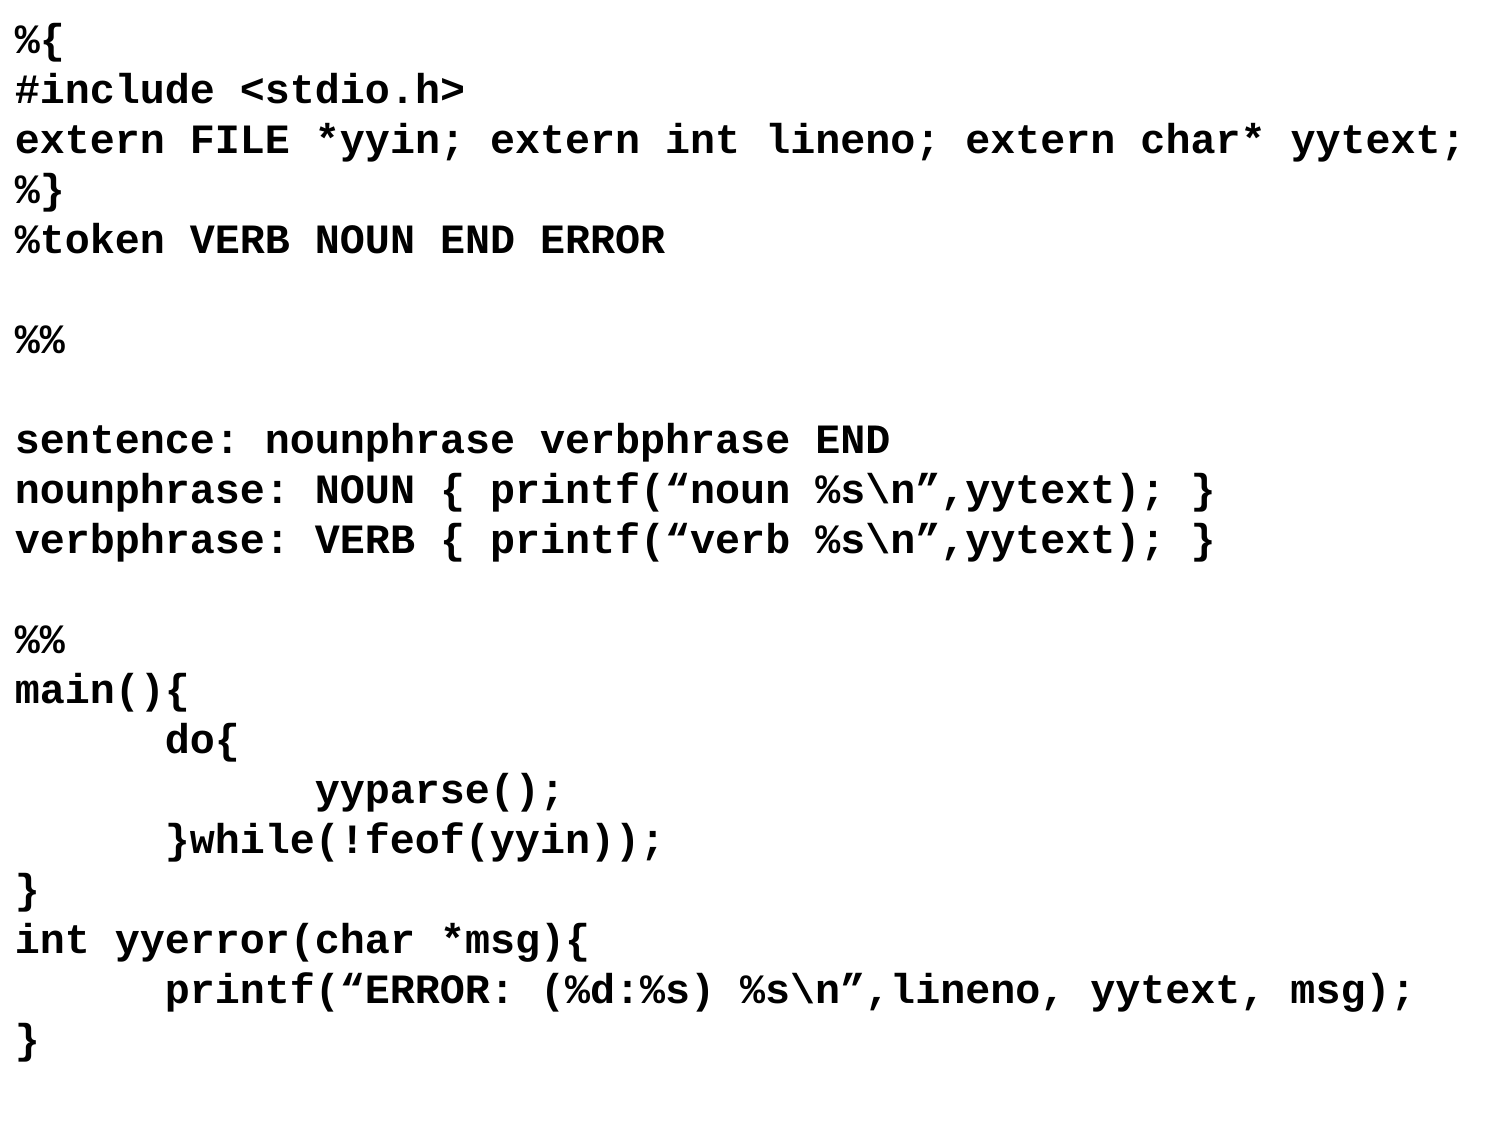

%{
#include <stdio.h>
extern FILE *yyin; extern int lineno; extern char* yytext;
%}
%token VERB NOUN END ERROR
%%
sentence: nounphrase verbphrase END
nounphrase: NOUN { printf(“noun %s\n”,yytext); }
verbphrase: VERB { printf(“verb %s\n”,yytext); }
%%
main(){
	do{
		yyparse();
	}while(!feof(yyin));
}
int yyerror(char *msg){
	printf(“ERROR: (%d:%s) %s\n”,lineno, yytext, msg);
}